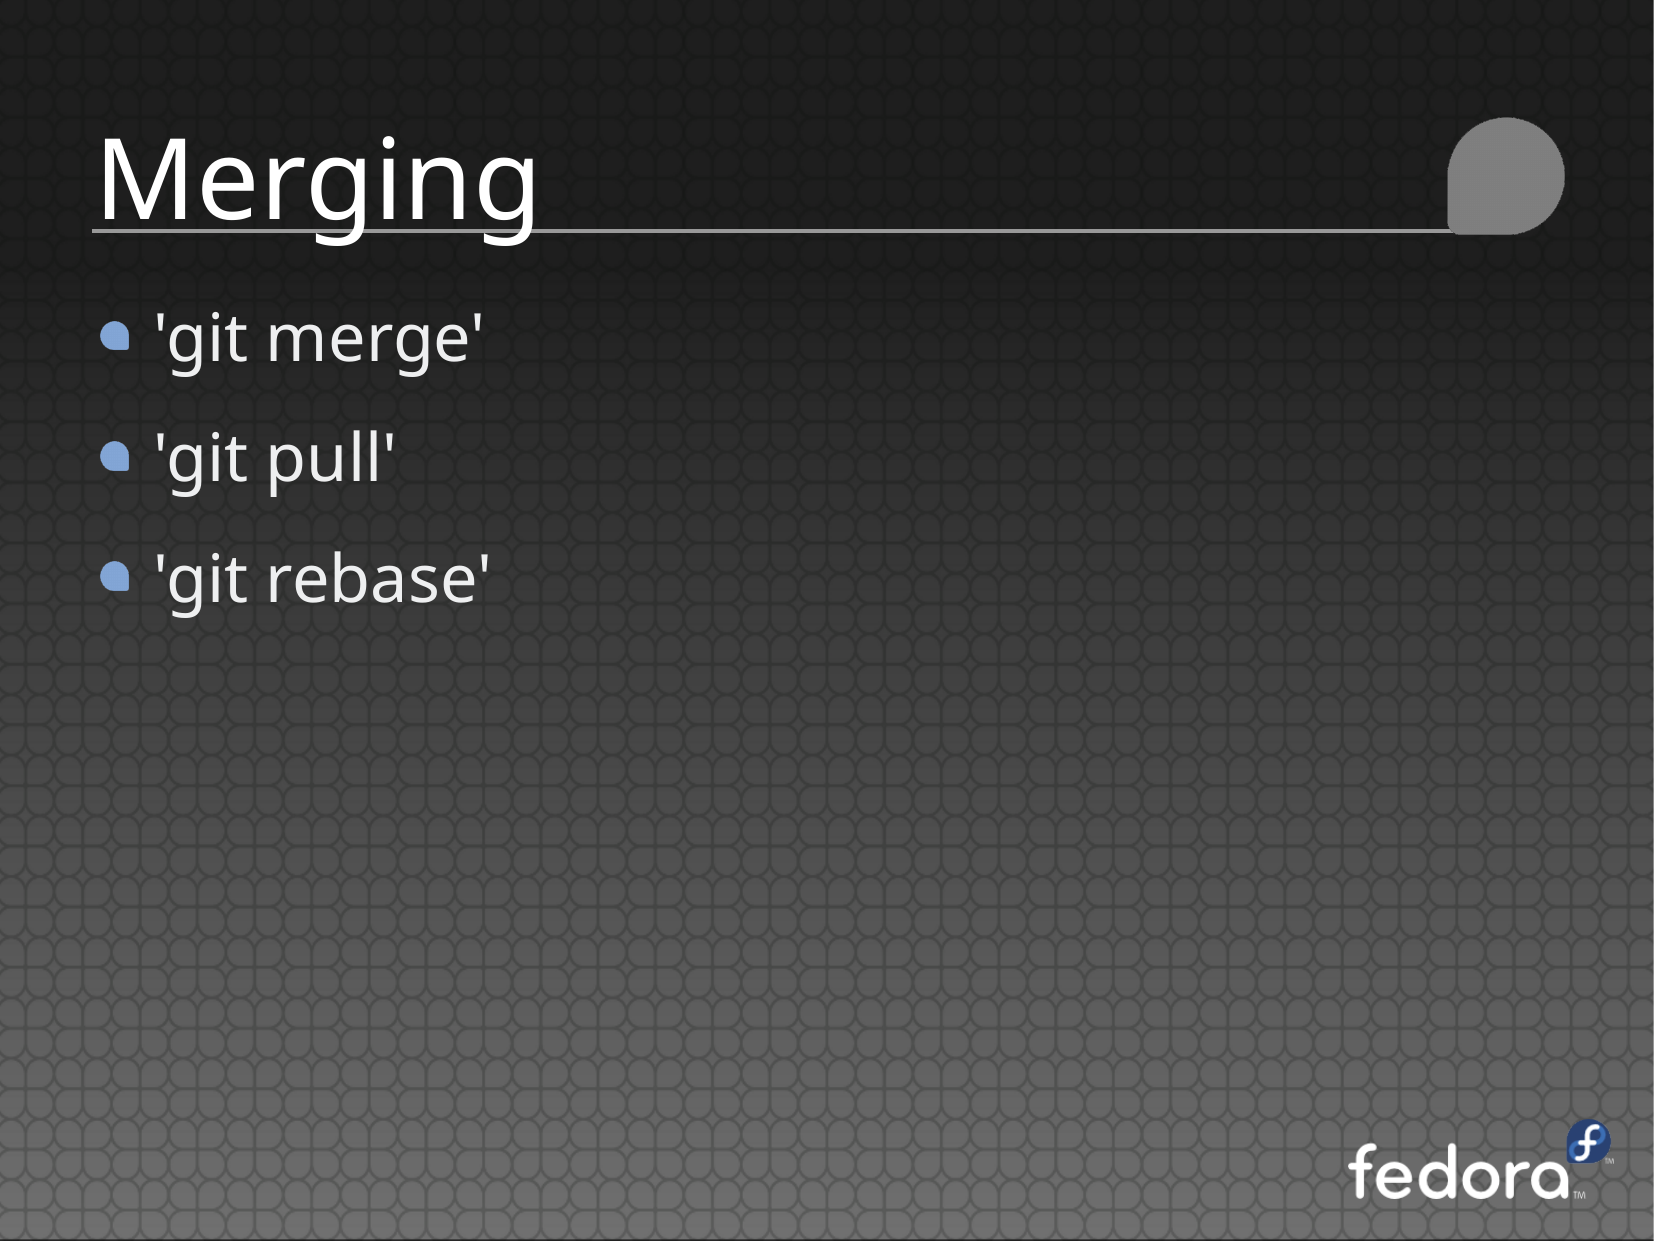

Merging
# 'git merge'
'git pull'
'git rebase'